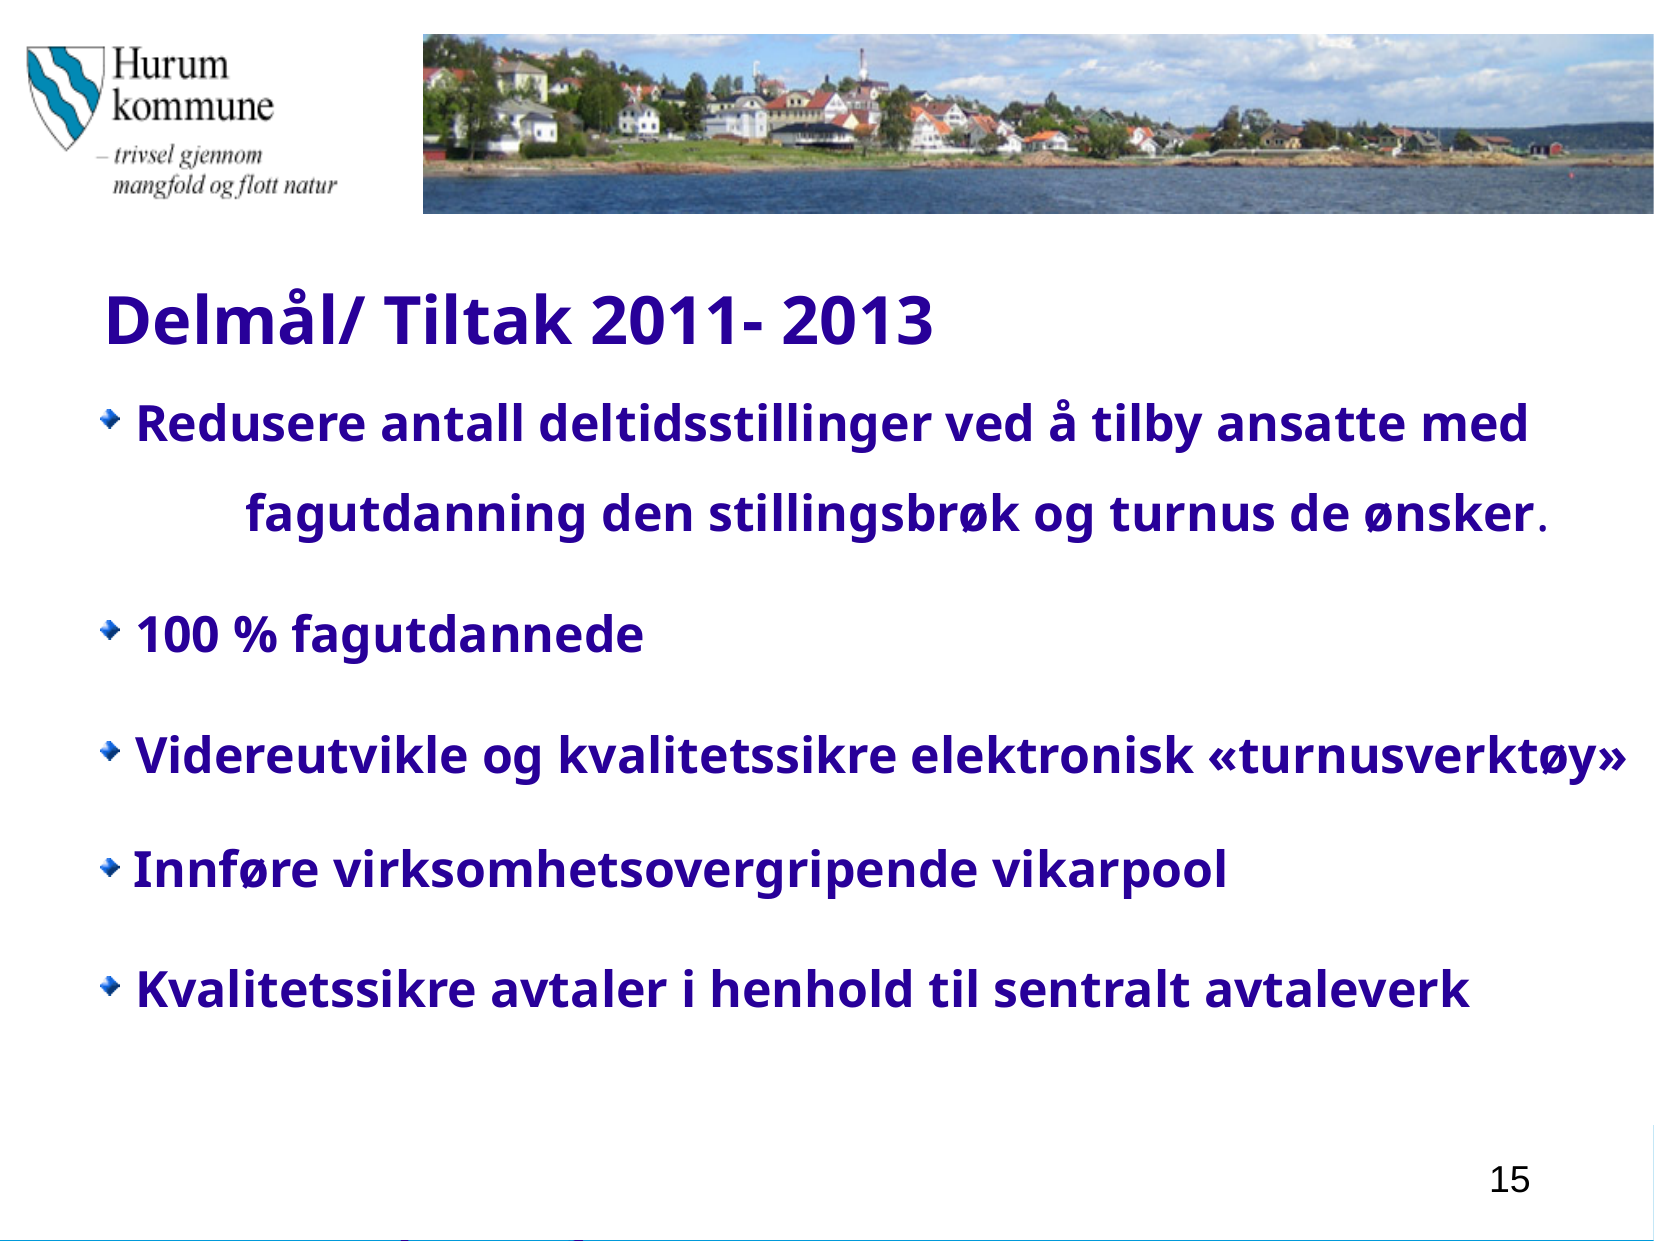

Delmål/ Tiltak 2011- 2013
# Redusere antall deltidsstillinger ved å tilby ansatte med fagutdanning den stillingsbrøk og turnus de ønsker.
 100 % fagutdannede
 Videreutvikle og kvalitetssikre elektronisk «turnusverktøy»
 Innføre virksomhetsovergripende vikarpool
 Kvalitetssikre avtaler i henhold til sentralt avtaleverk
 Kartlegge og utrede modellens økonomiske faktorer
 Utarbeide prosedyrebok
- trivsel gjennom mangfold og flott natur